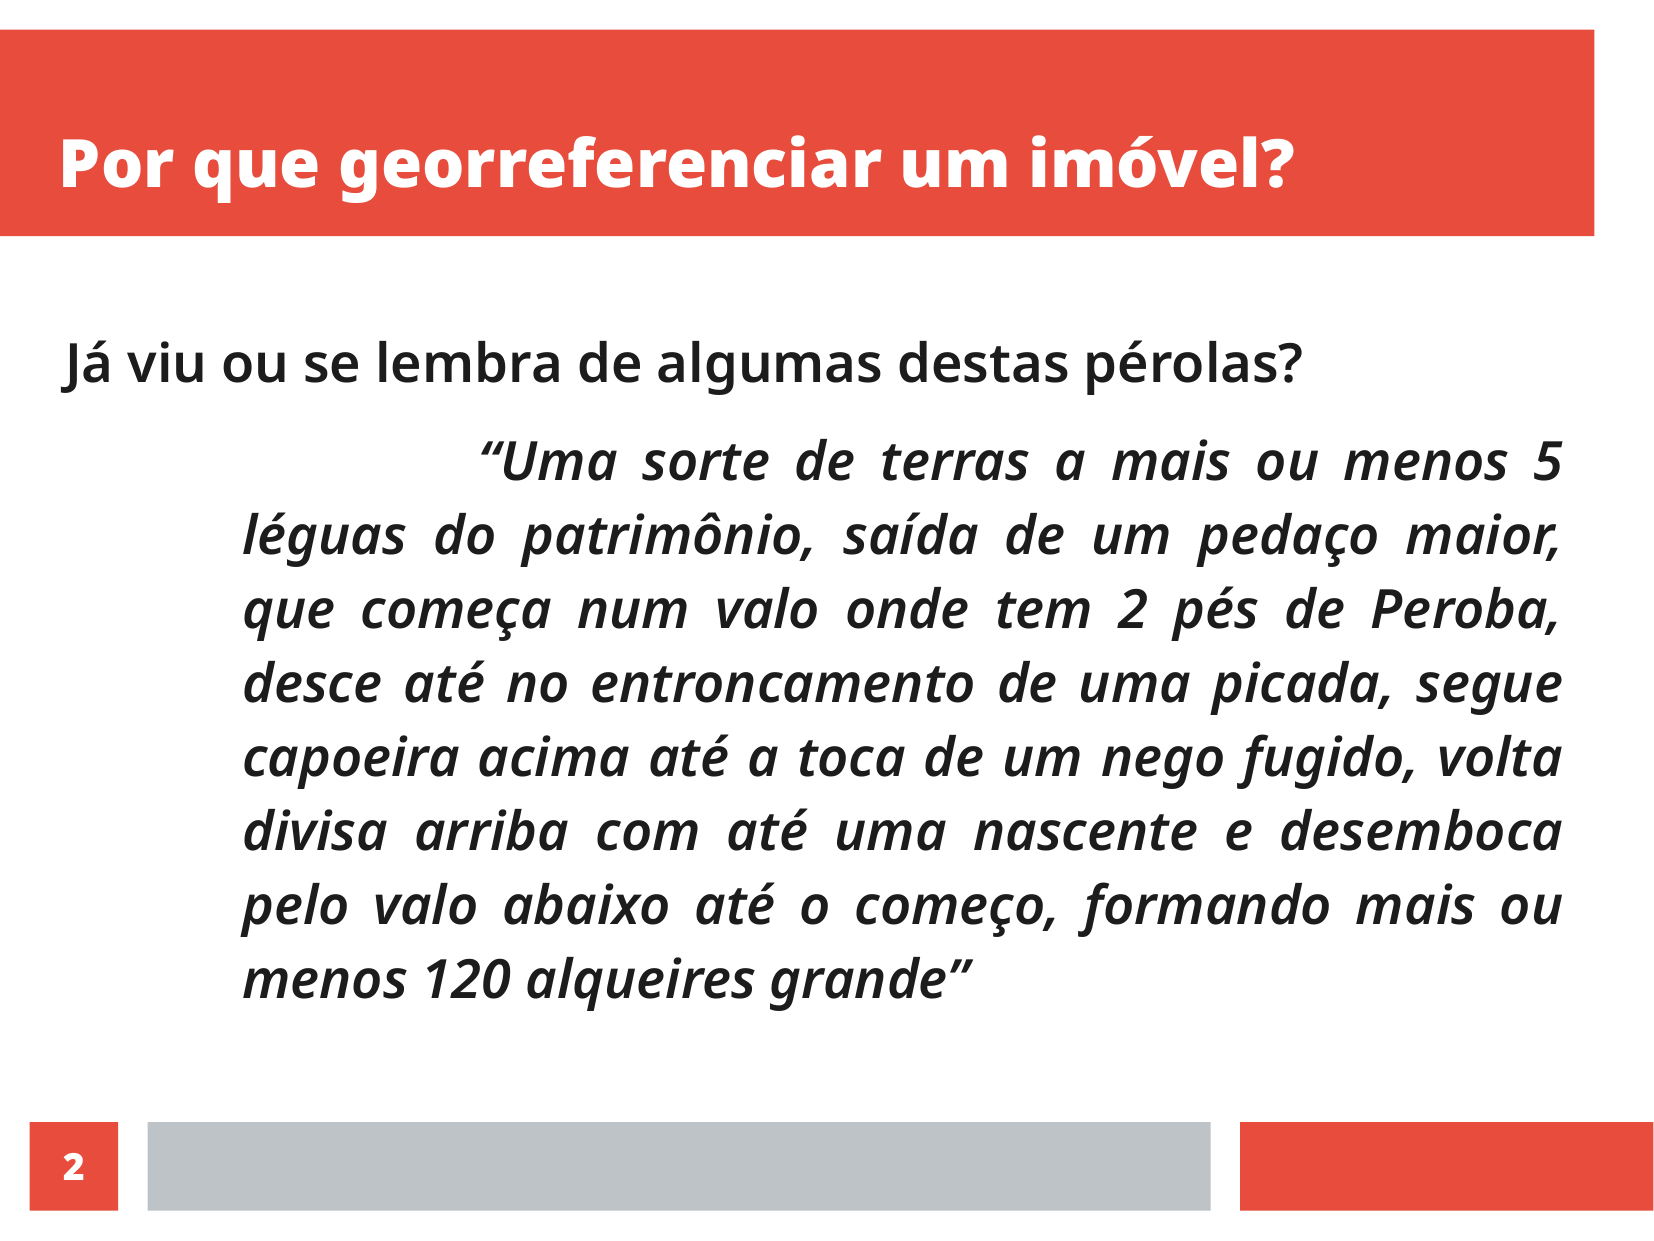

# Por que georreferenciar um imóvel?
Já viu ou se lembra de algumas destas pérolas?
“Uma sorte de terras a mais ou menos 5 léguas do patrimônio, saída de um pedaço maior, que começa num valo onde tem 2 pés de Peroba, desce até no entroncamento de uma picada, segue capoeira acima até a toca de um nego fugido, volta divisa arriba com até uma nascente e desemboca pelo valo abaixo até o começo, formando mais ou menos 120 alqueires grande”
2